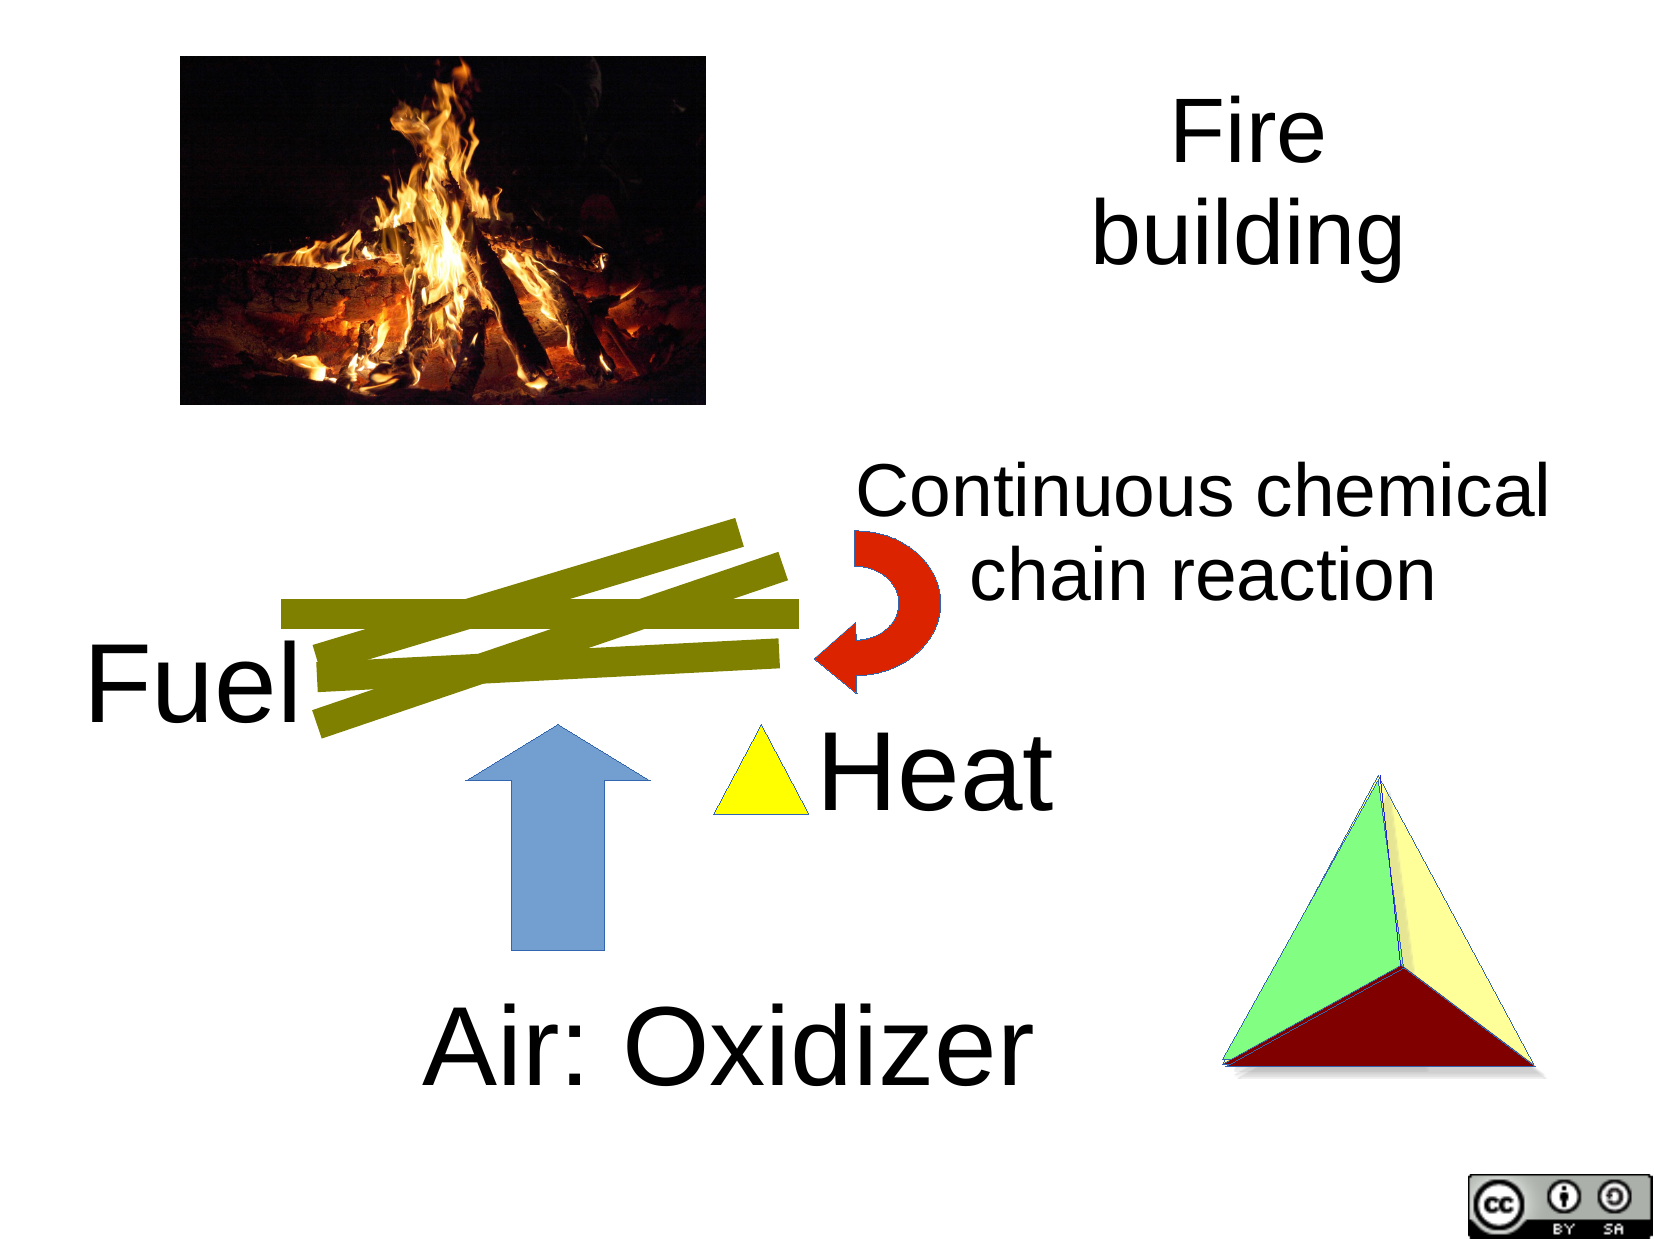

Fire building
Continuous chemical
chain reaction
Fuel
Heat
Air: Oxidizer